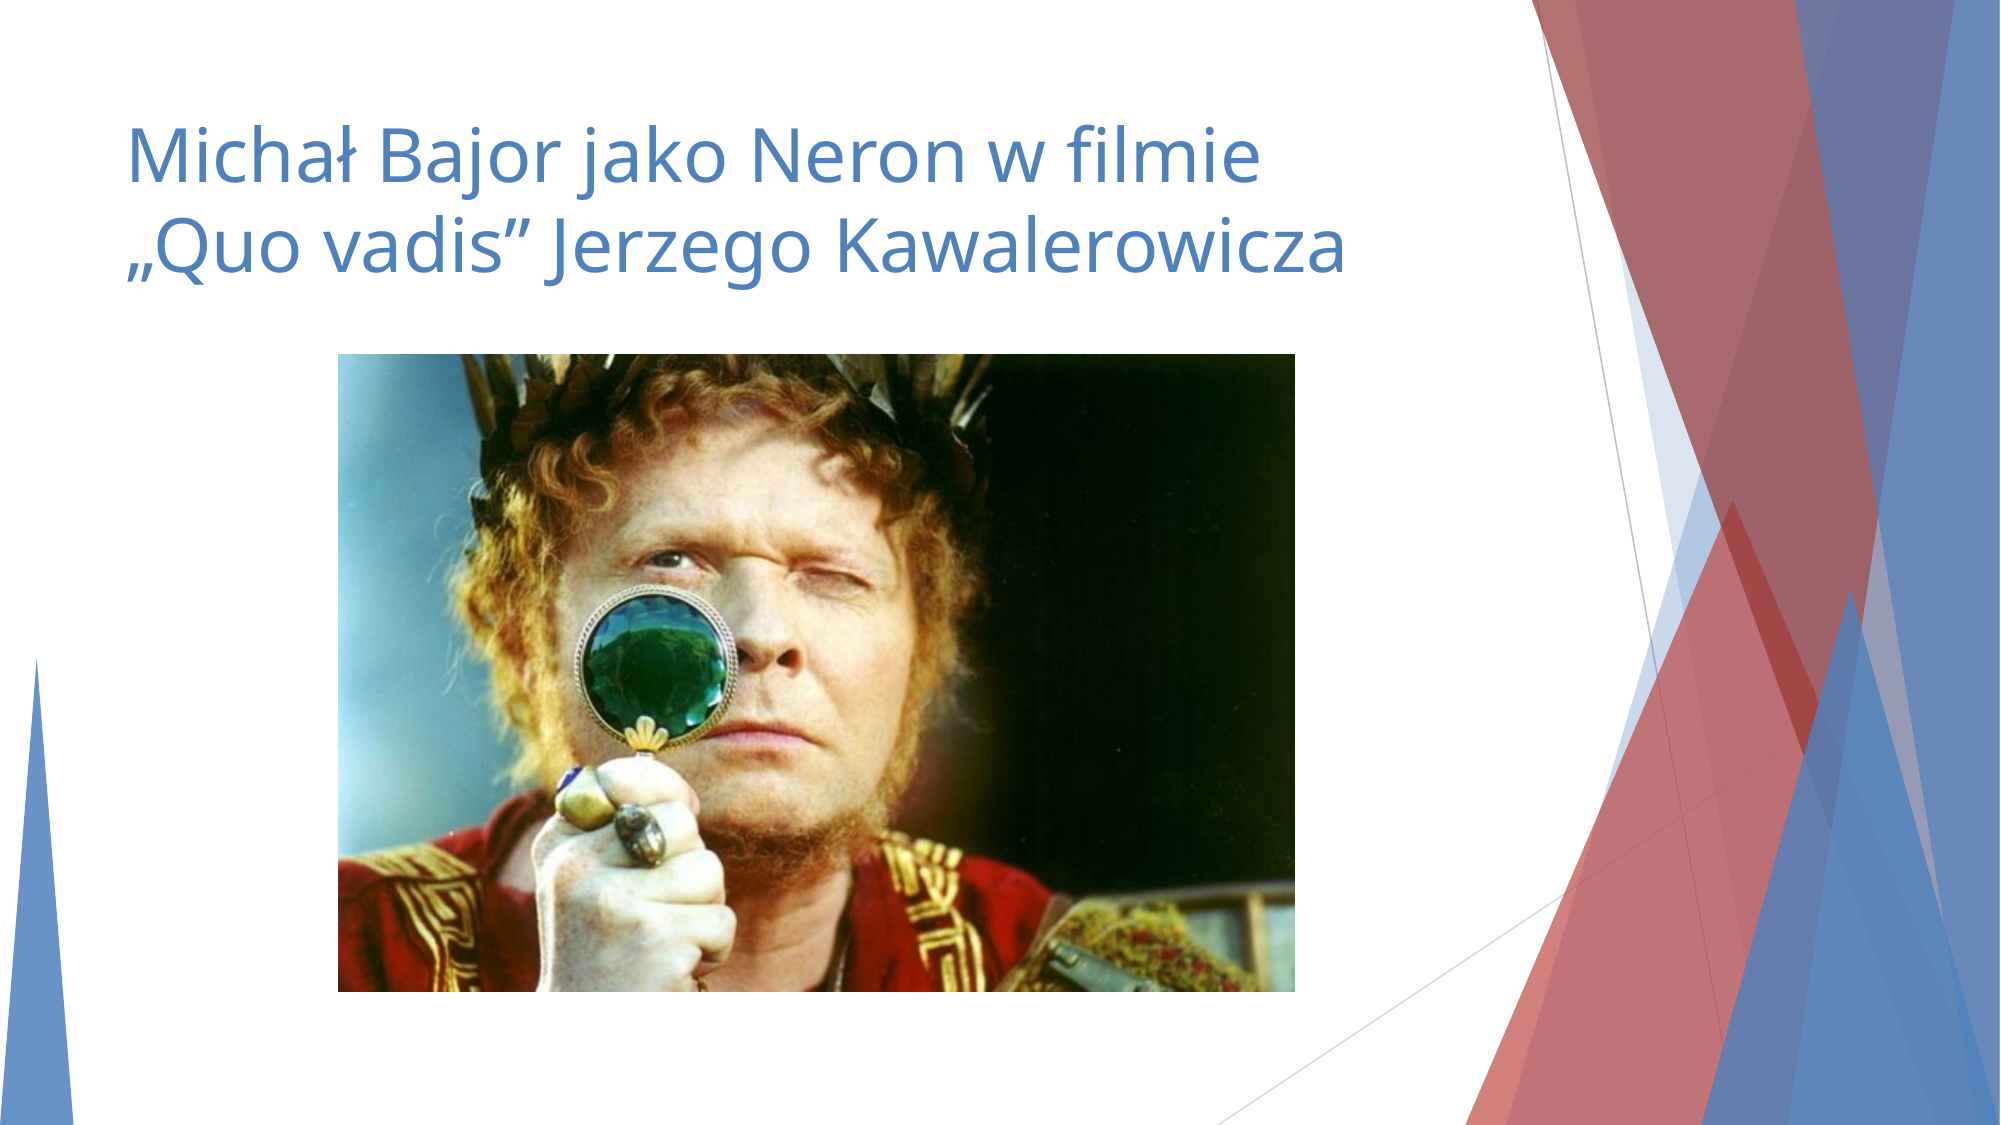

# Michał Bajor jako Neron w filmie „Quo vadis” Jerzego Kawalerowicza